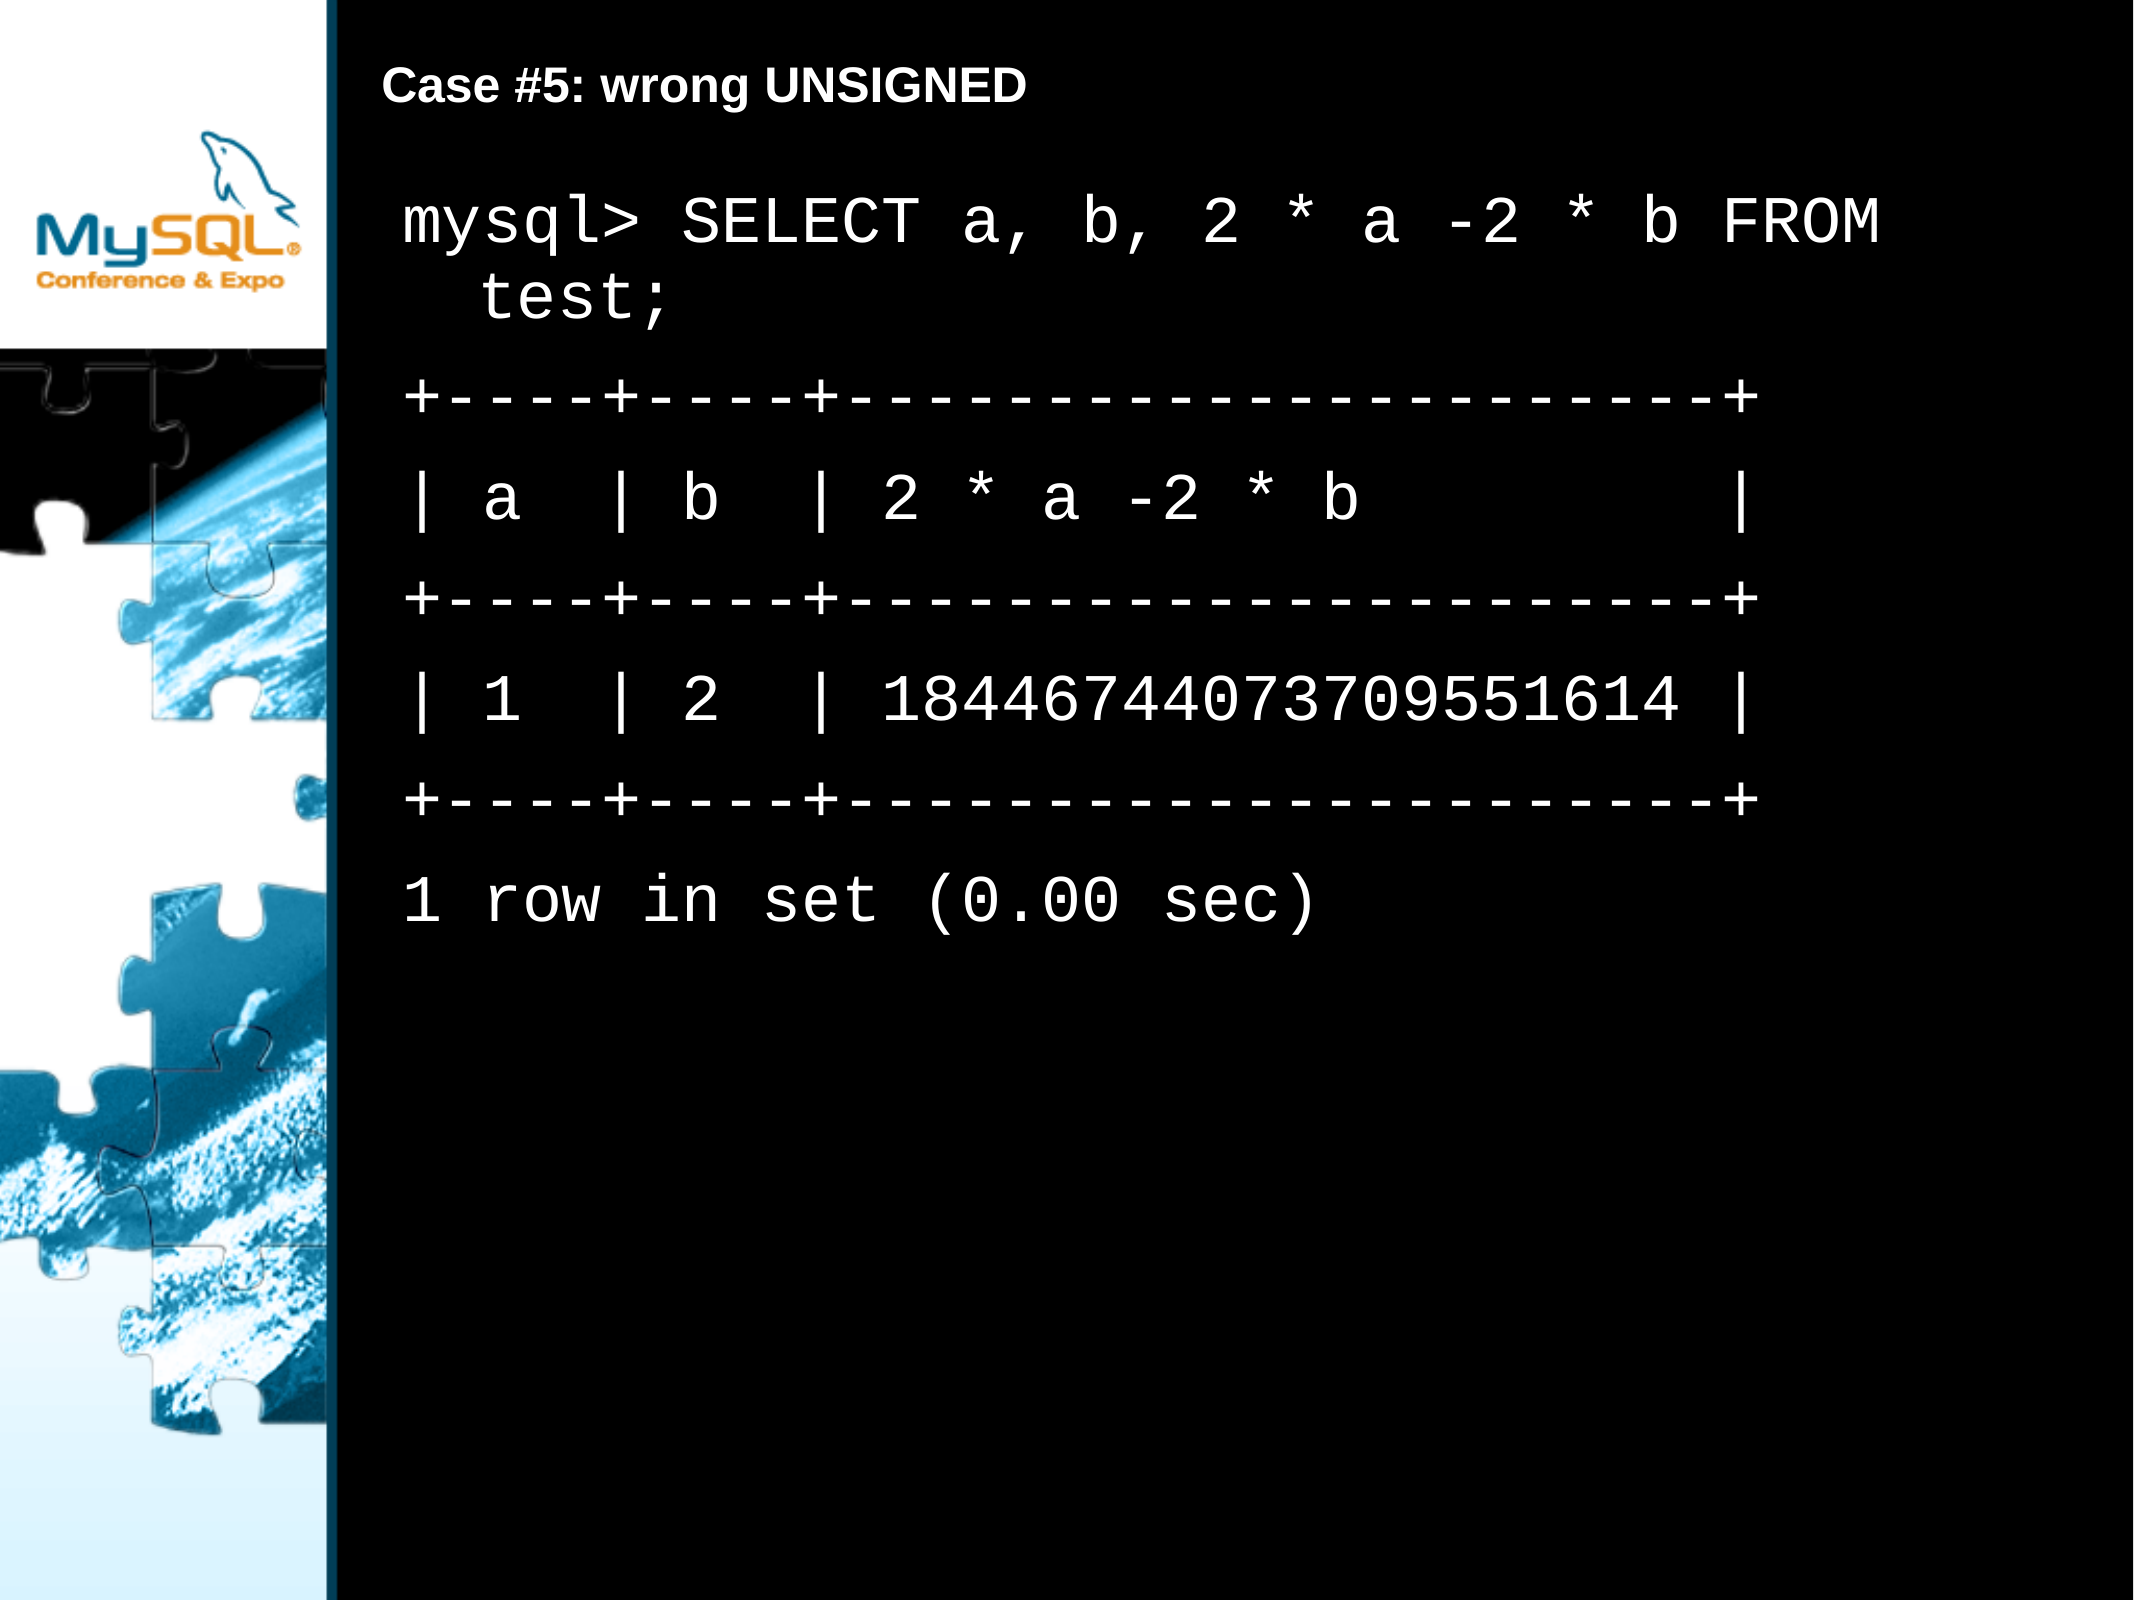

# Case #5: wrong UNSIGNED
mysql> SELECT a, b, 2 * a -2 * b FROM test;
+----+----+----------------------+
| a | b | 2 * a -2 * b |
+----+----+----------------------+
| 1 | 2 | 18446744073709551614 |
+----+----+----------------------+
1 row in set (0.00 sec)